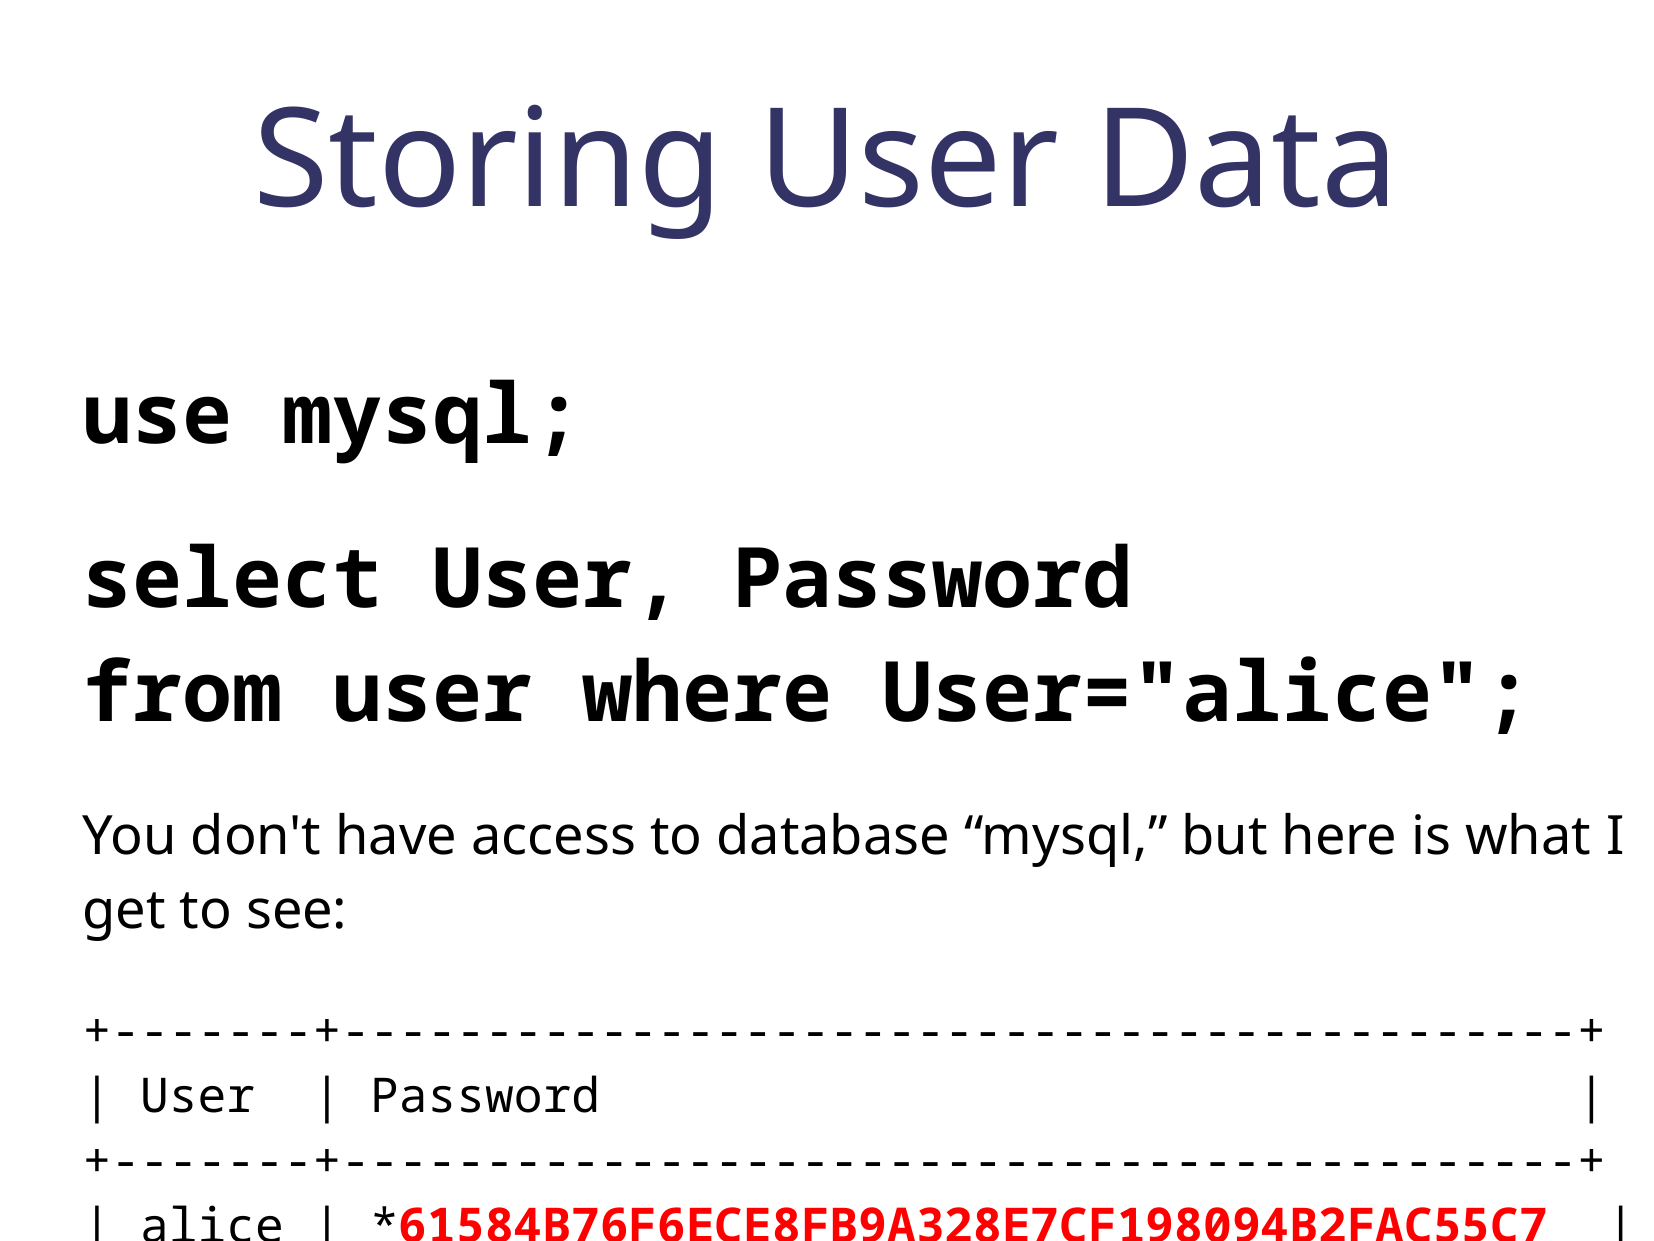

# Storing User Data
use mysql;
select User, Password
from user where User="alice";
You don't have access to database “mysql,” but here is what I get to see:
+-------+-------------------------------------------+
| User | Password |
+-------+-------------------------------------------+
| alice | *61584B76F6ECE8FB9A328E7CF198094B2FAC55C7 |
+-------+-------------------------------------------+
1 row in set (0.00 sec)